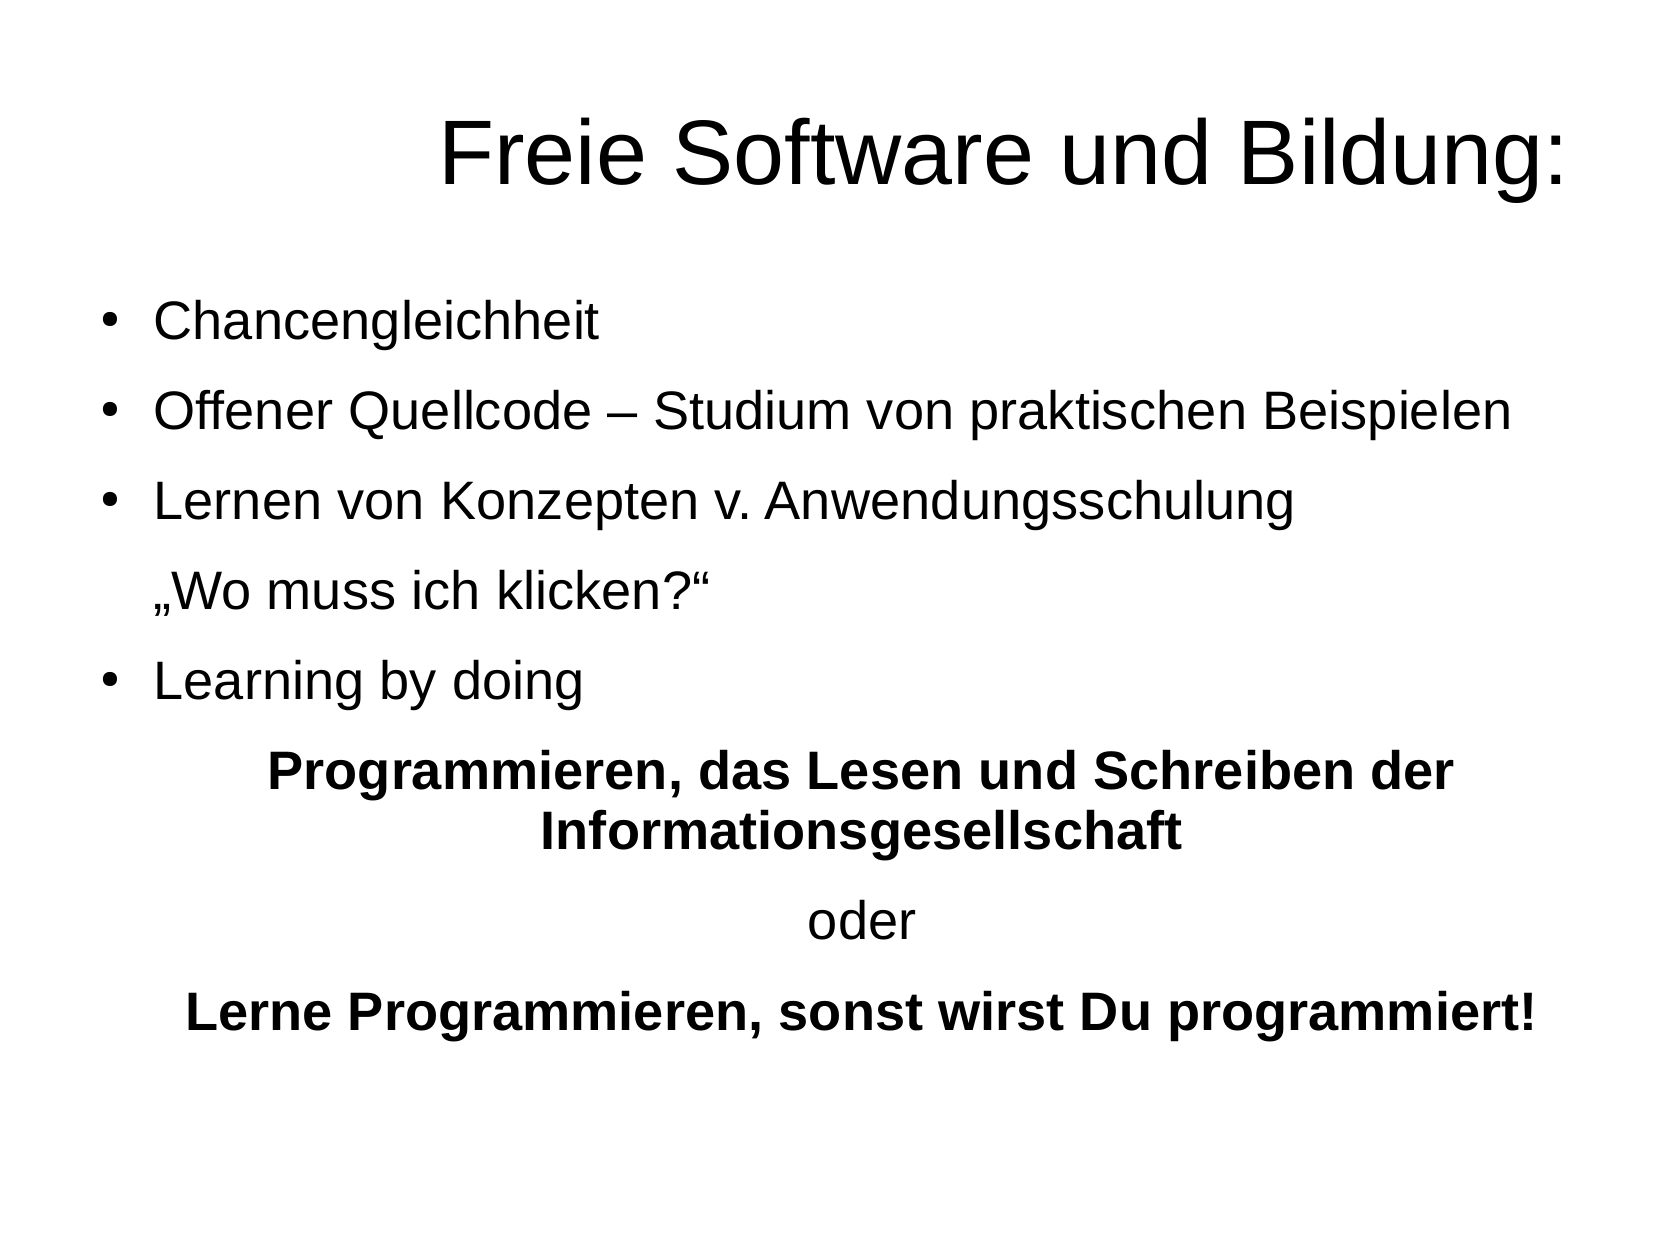

# Freie Software und Bildung:
Chancengleichheit
Offener Quellcode – Studium von praktischen Beispielen
Lernen von Konzepten v. Anwendungsschulung
„Wo muss ich klicken?“
Learning by doing
Programmieren, das Lesen und Schreiben der Informationsgesellschaft
oder
Lerne Programmieren, sonst wirst Du programmiert!